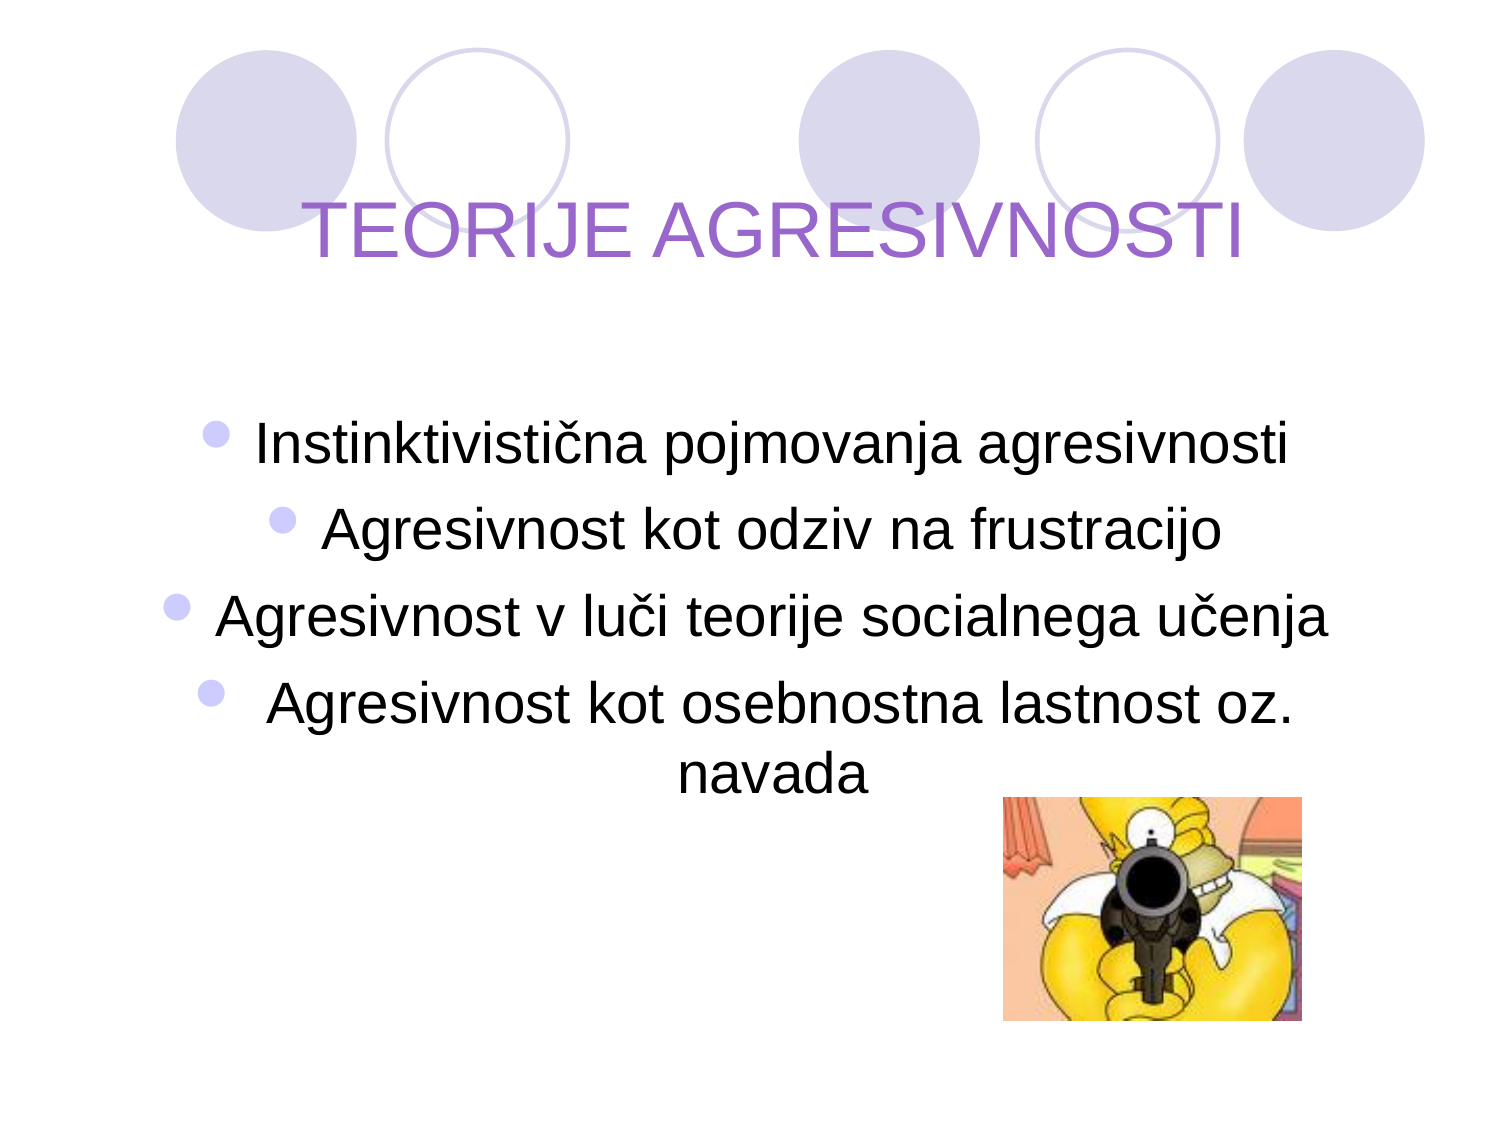

# TEORIJE AGRESIVNOSTI
Instinktivistična pojmovanja agresivnosti
Agresivnost kot odziv na frustracijo
Agresivnost v luči teorije socialnega učenja
 Agresivnost kot osebnostna lastnost oz. navada